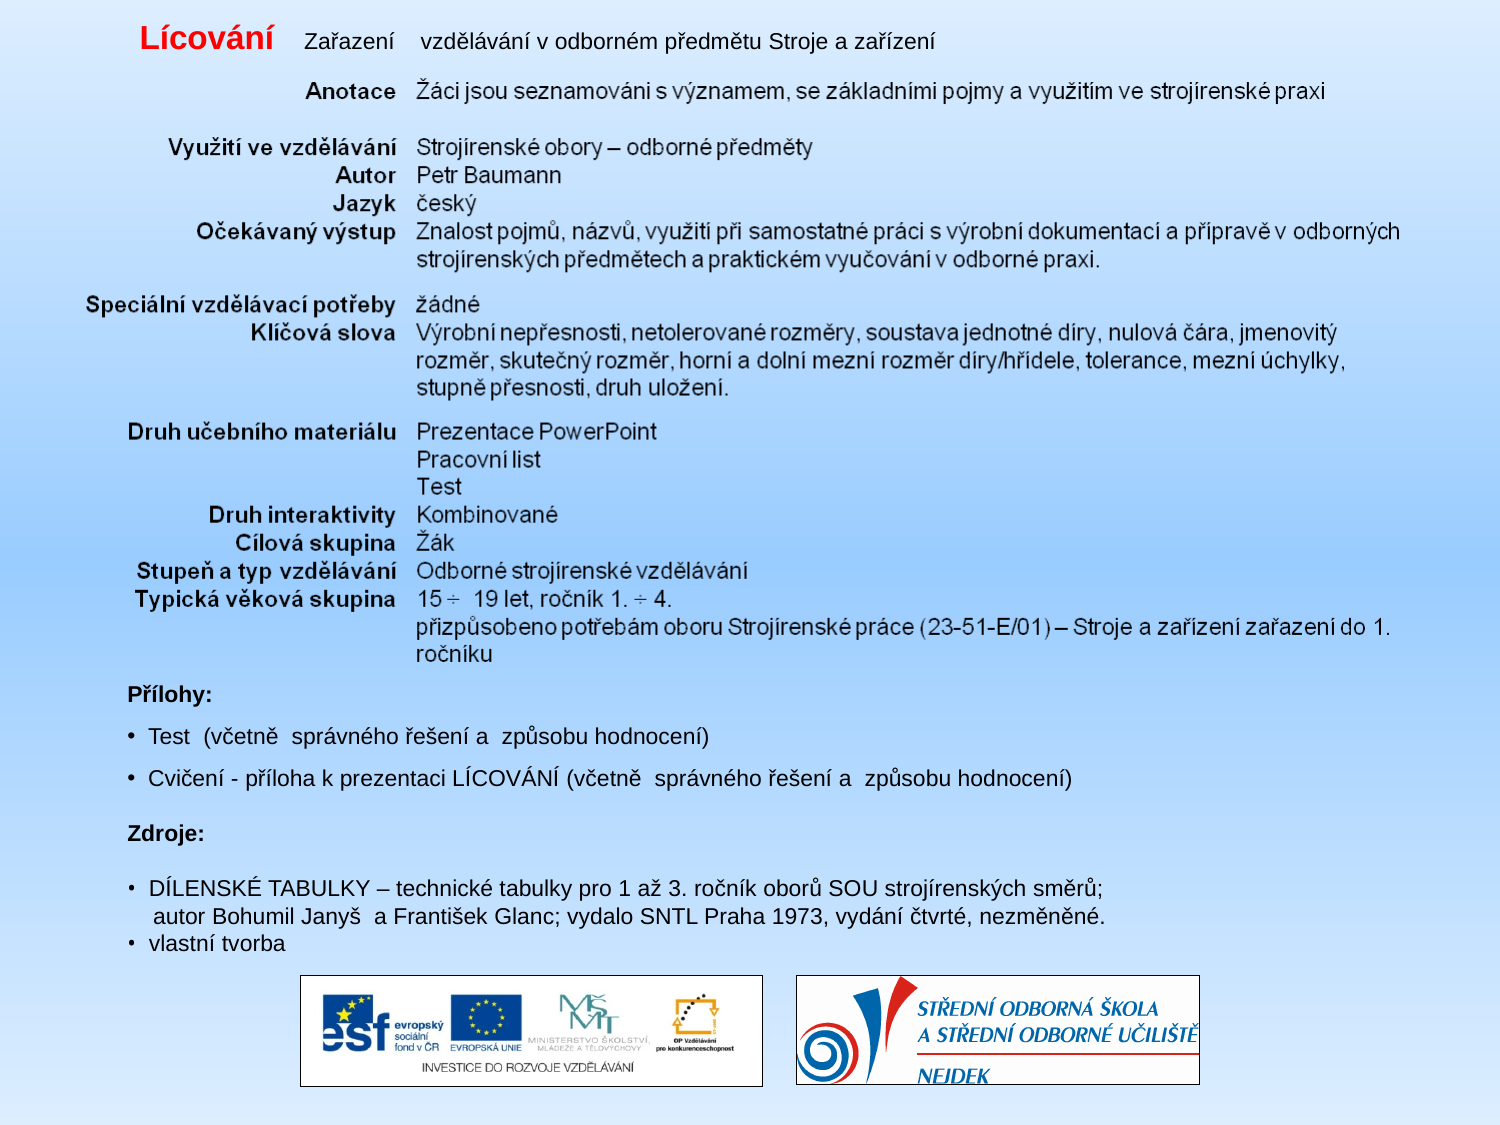

Lícování Zařazení vzdělávání v odborném předmětu Stroje a zařízení
Přílohy:
 Test (včetně správného řešení a způsobu hodnocení)
 Cvičení - příloha k prezentaci LÍCOVÁNÍ (včetně správného řešení a způsobu hodnocení)
Zdroje:
 DÍLENSKÉ TABULKY – technické tabulky pro 1 až 3. ročník oborů SOU strojírenských směrů;
 autor Bohumil Janyš a František Glanc; vydalo SNTL Praha 1973, vydání čtvrté, nezměněné.
 vlastní tvorba